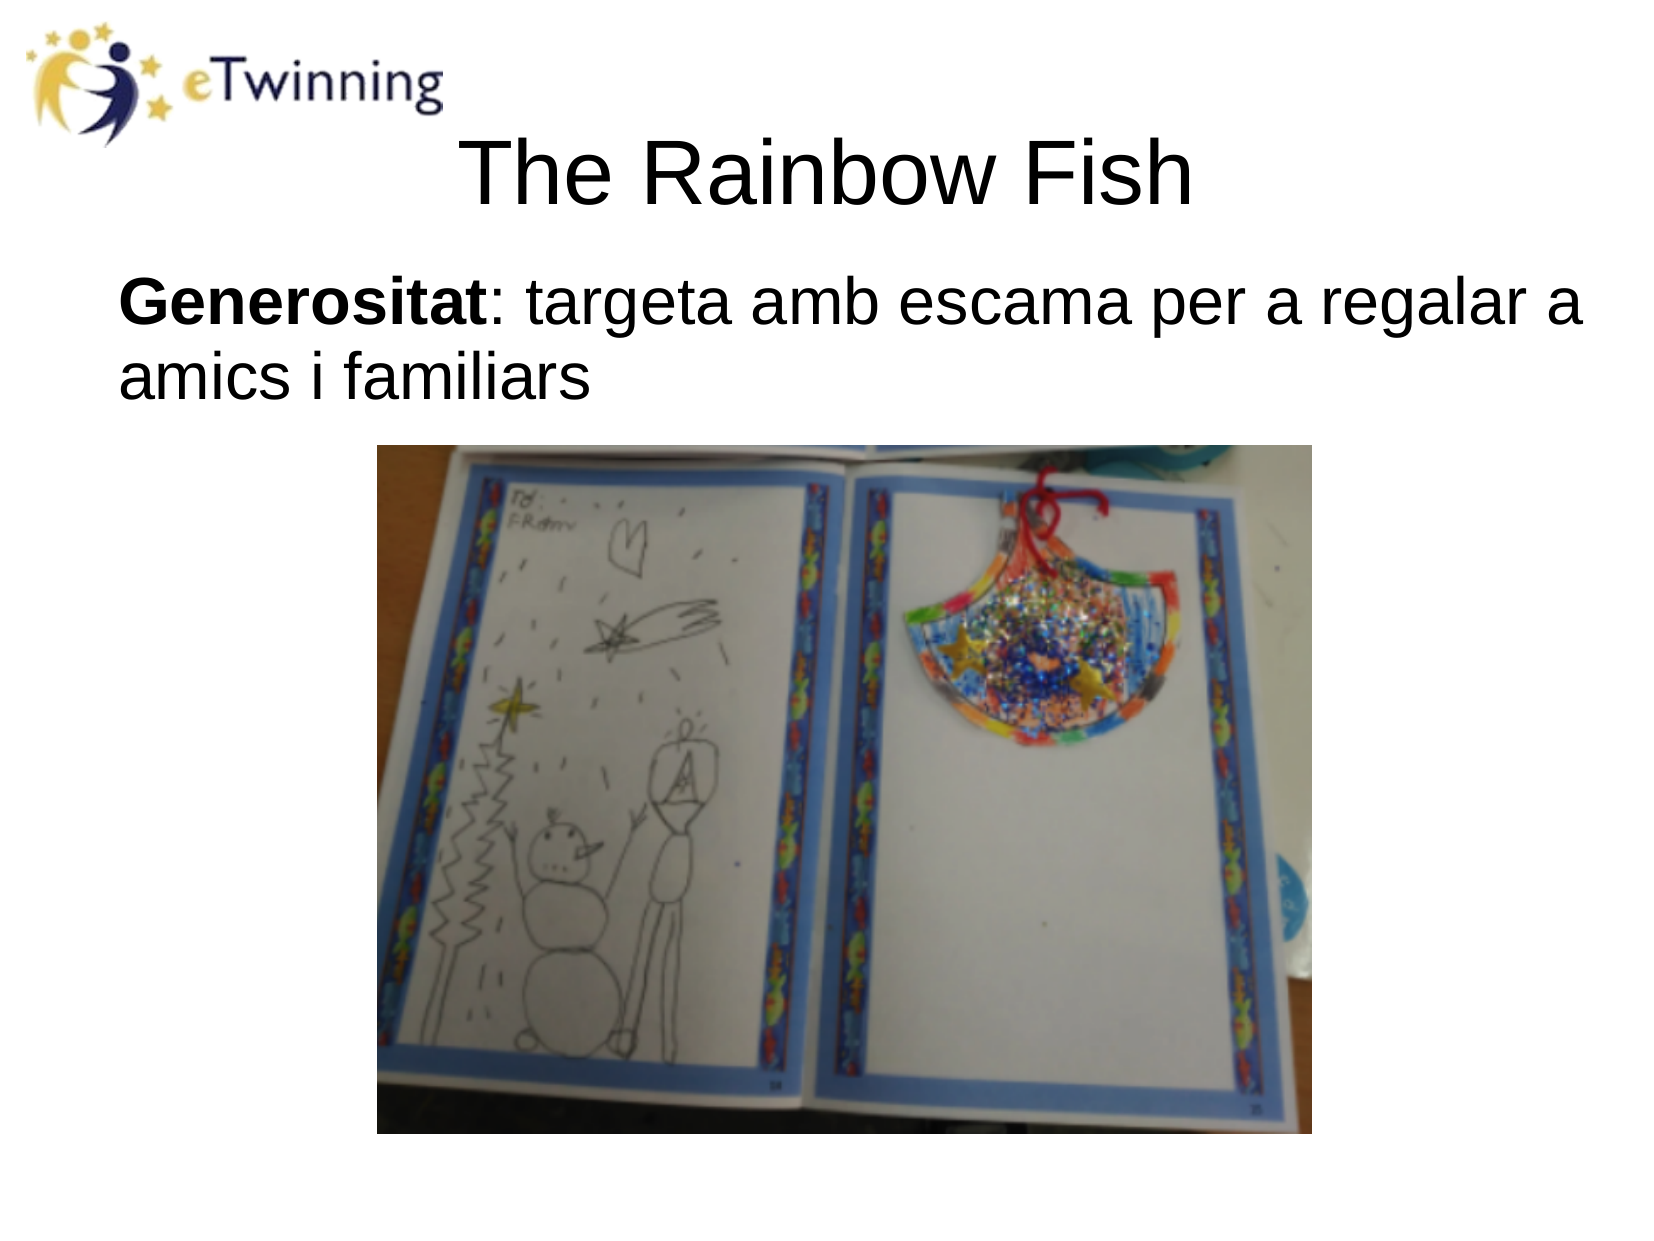

# The Rainbow Fish
Generositat: targeta amb escama per a regalar a amics i familiars